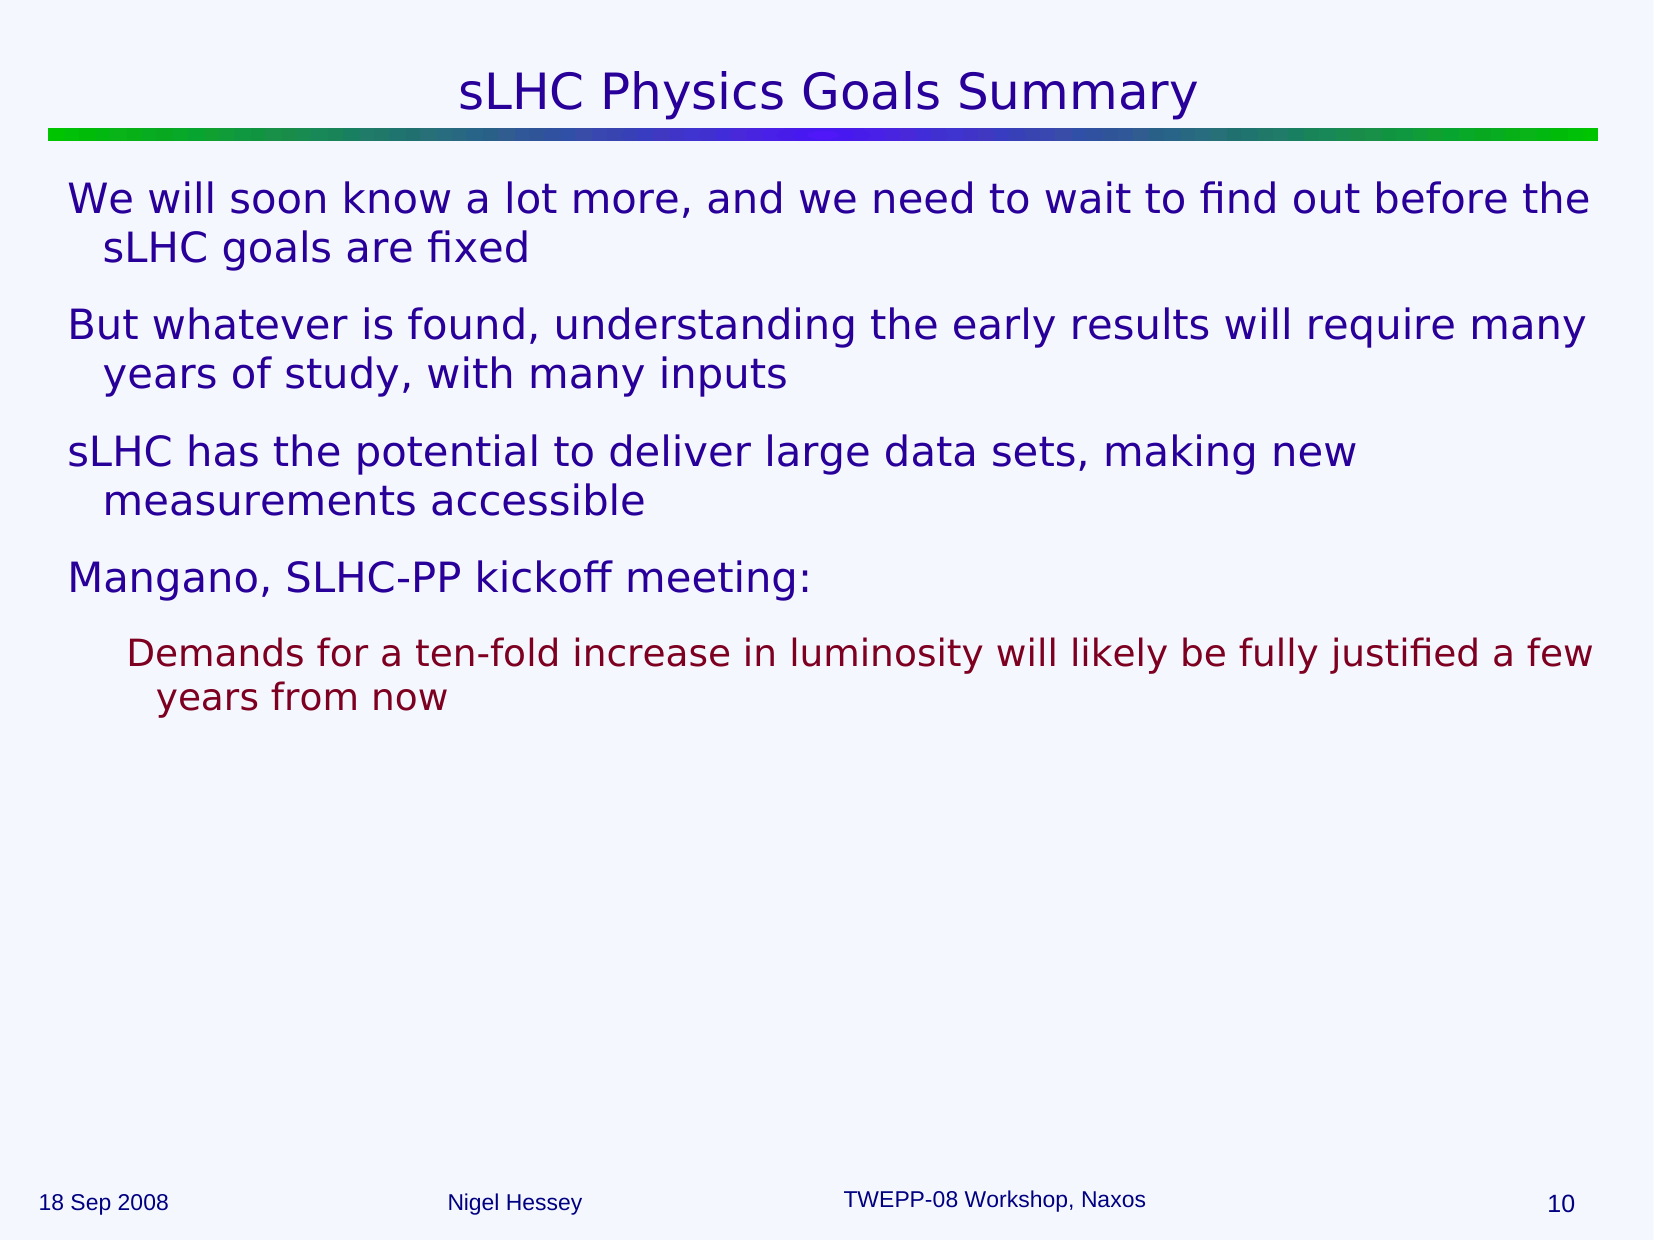

# sLHC Physics Goals Summary
We will soon know a lot more, and we need to wait to find out before the sLHC goals are fixed
But whatever is found, understanding the early results will require many years of study, with many inputs
sLHC has the potential to deliver large data sets, making new measurements accessible
Mangano, SLHC-PP kickoff meeting:
Demands for a ten-fold increase in luminosity will likely be fully justified a few years from now